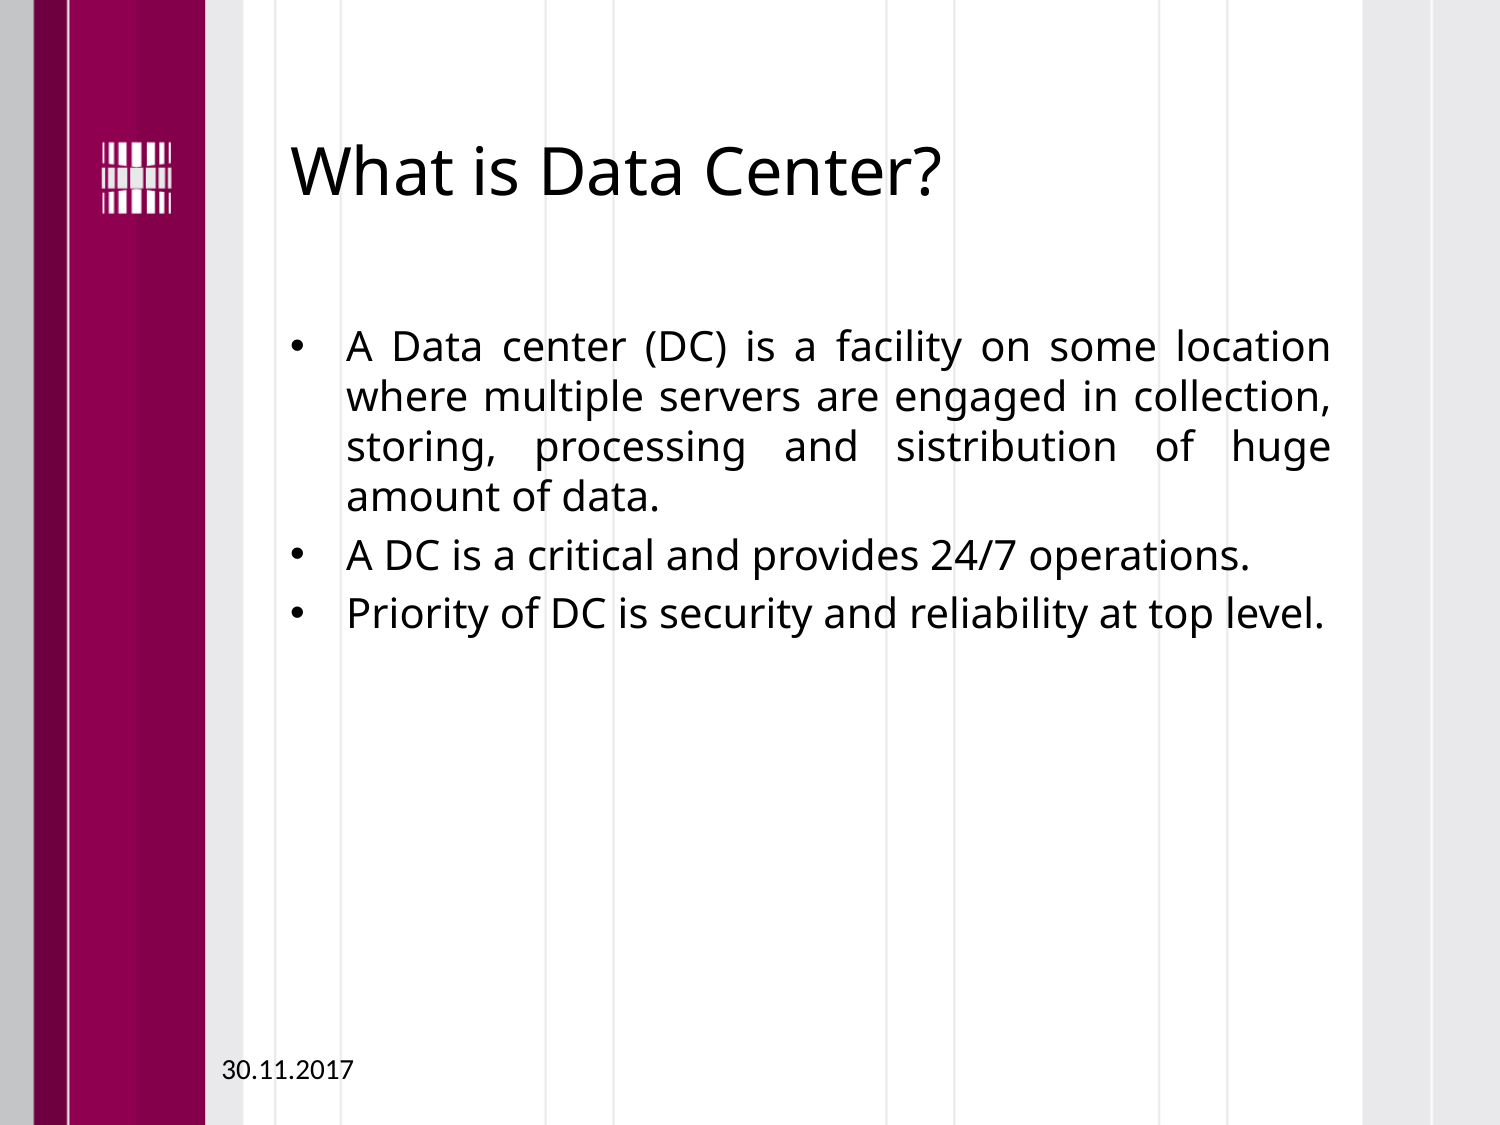

# What is Data Center?
A Data center (DC) is a facility on some location where multiple servers are engaged in collection, storing, processing and sistribution of huge amount of data.
A DC is a critical and provides 24/7 operations.
Priority of DC is security and reliability at top level.
30.11.2017